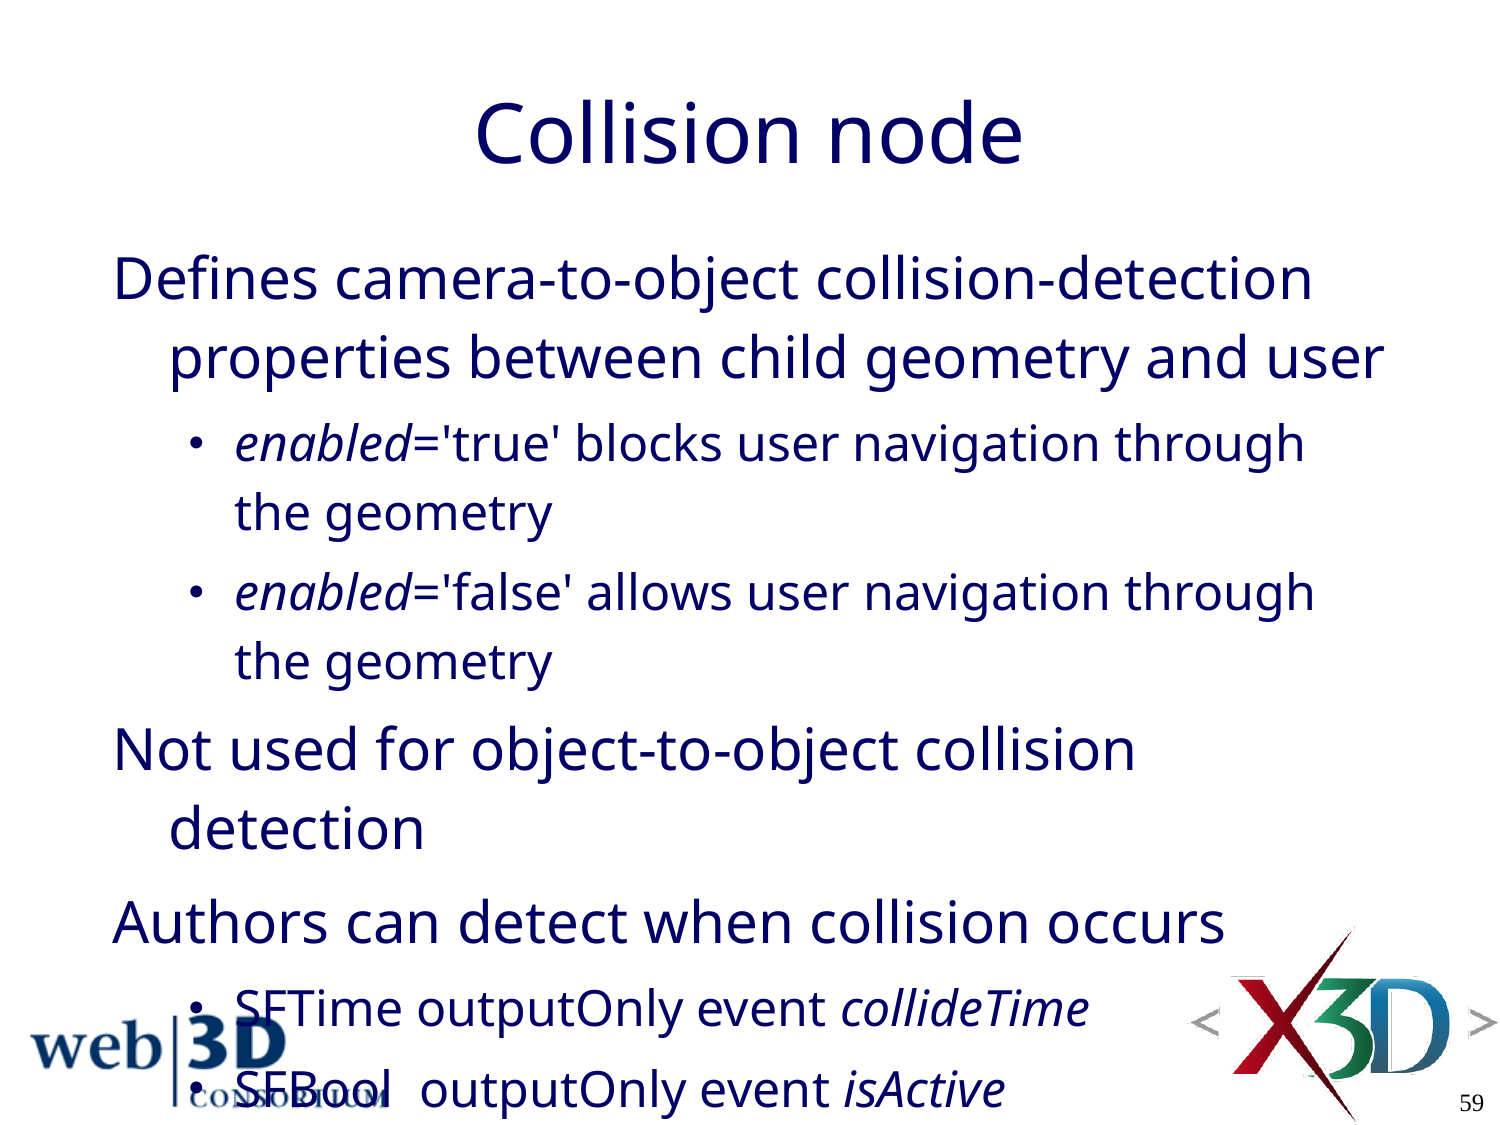

# Collision node
Defines camera-to-object collision-detection properties between child geometry and user
enabled='true' blocks user navigation through the geometry
enabled='false' allows user navigation through the geometry
Not used for object-to-object collision detection
Authors can detect when collision occurs
SFTime outputOnly event collideTime
SFBool outputOnly event isActive